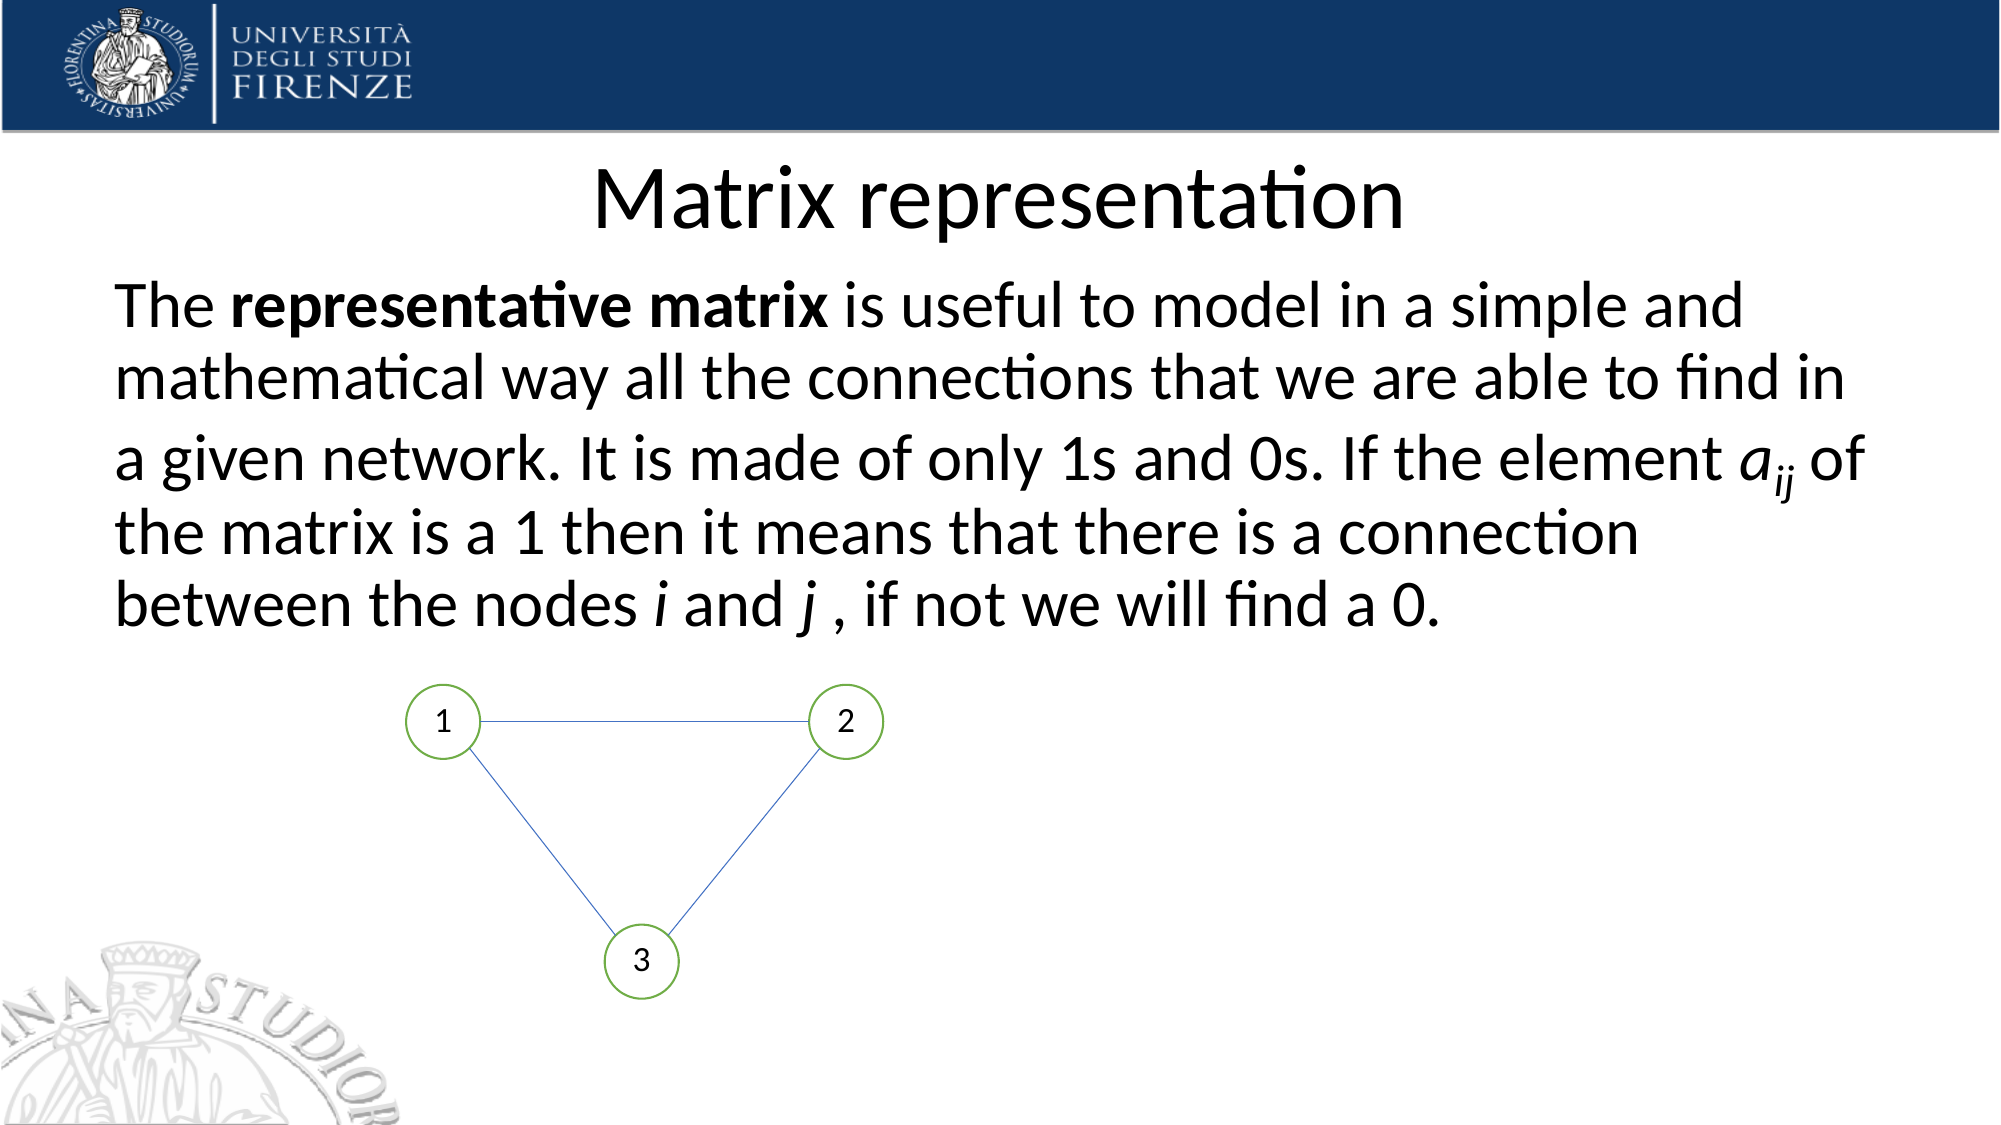

# Matrix representation
The representative matrix is useful to model in a simple and mathematical way all the connections that we are able to find in a given network. It is made of only 1s and 0s. If the element aij of the matrix is a 1 then it means that there is a connection between the nodes i and j , if not we will find a 0.
1
2
3